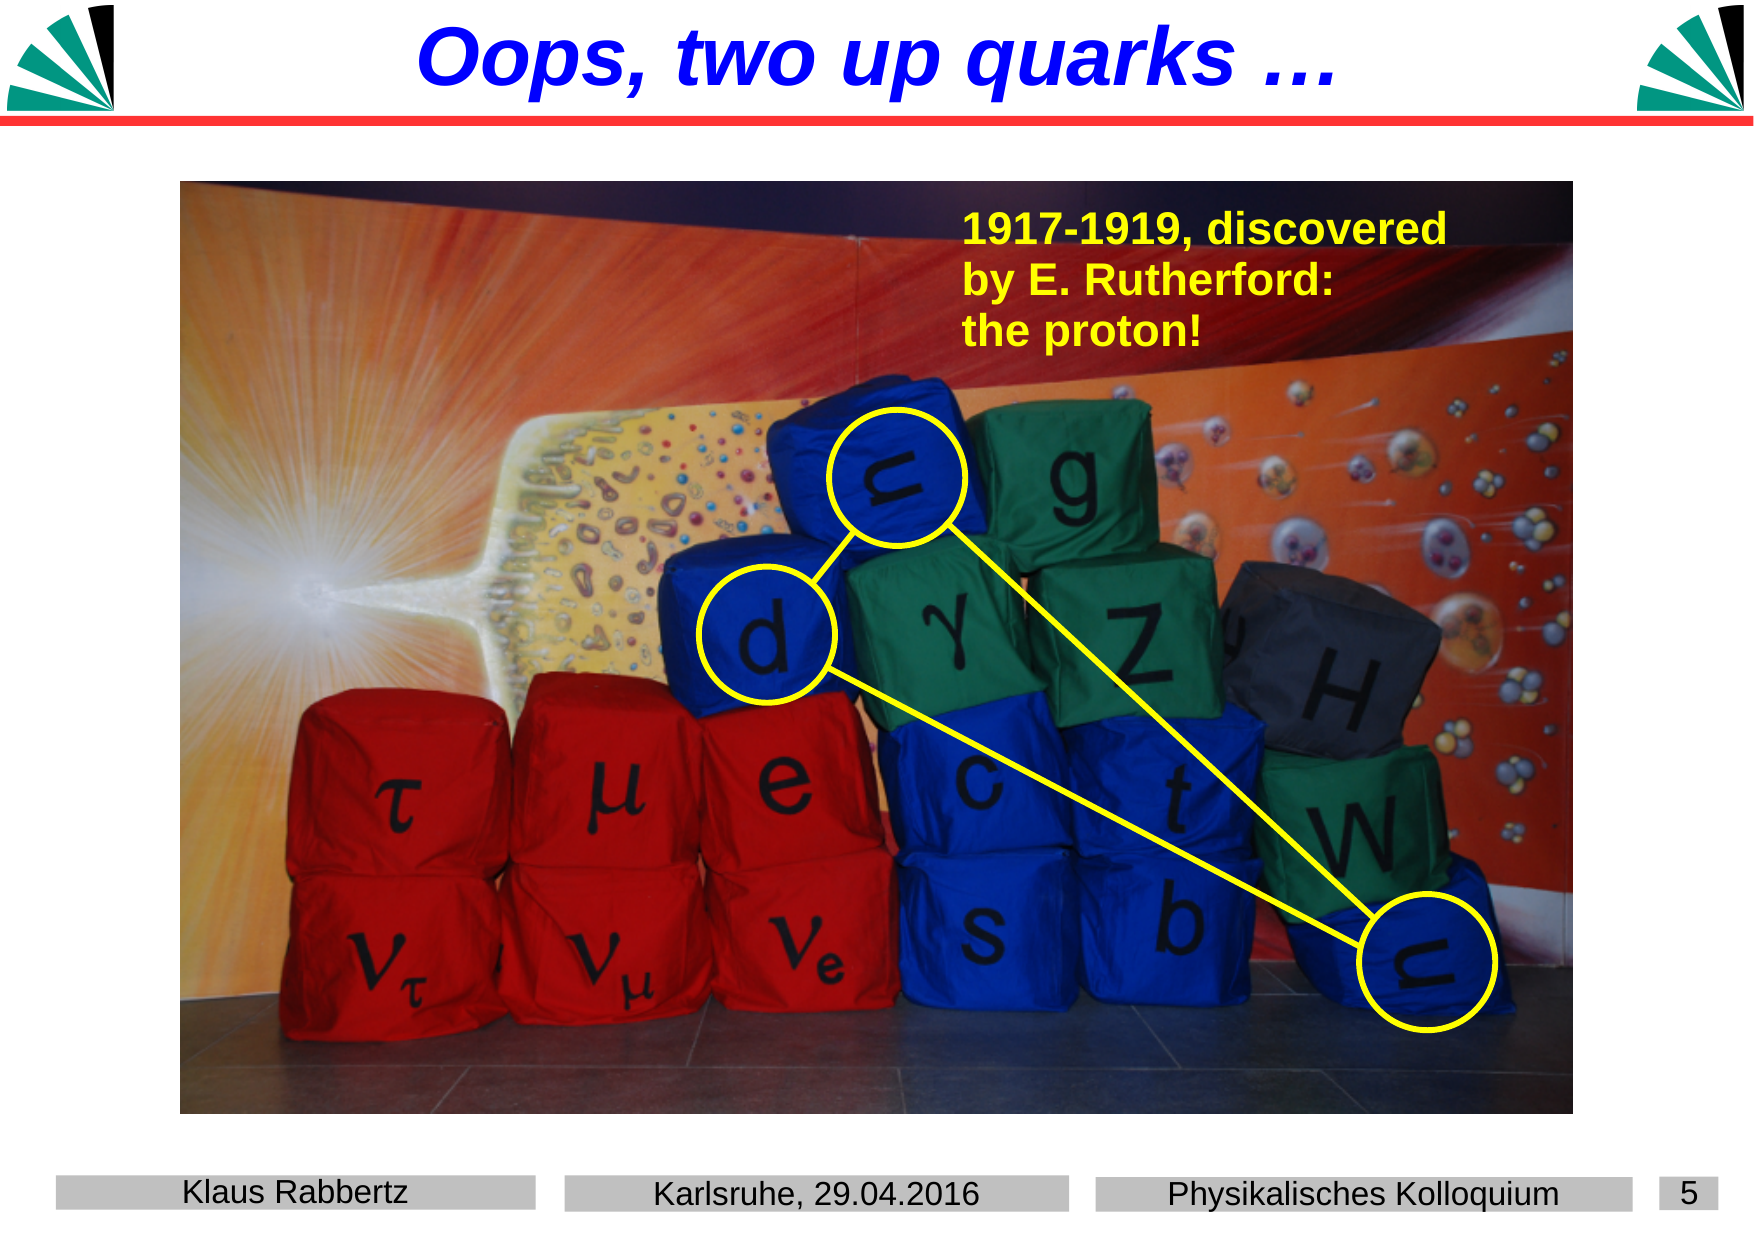

# Oops, two up quarks …
1917-1919, discovered
by E. Rutherford:
the proton!